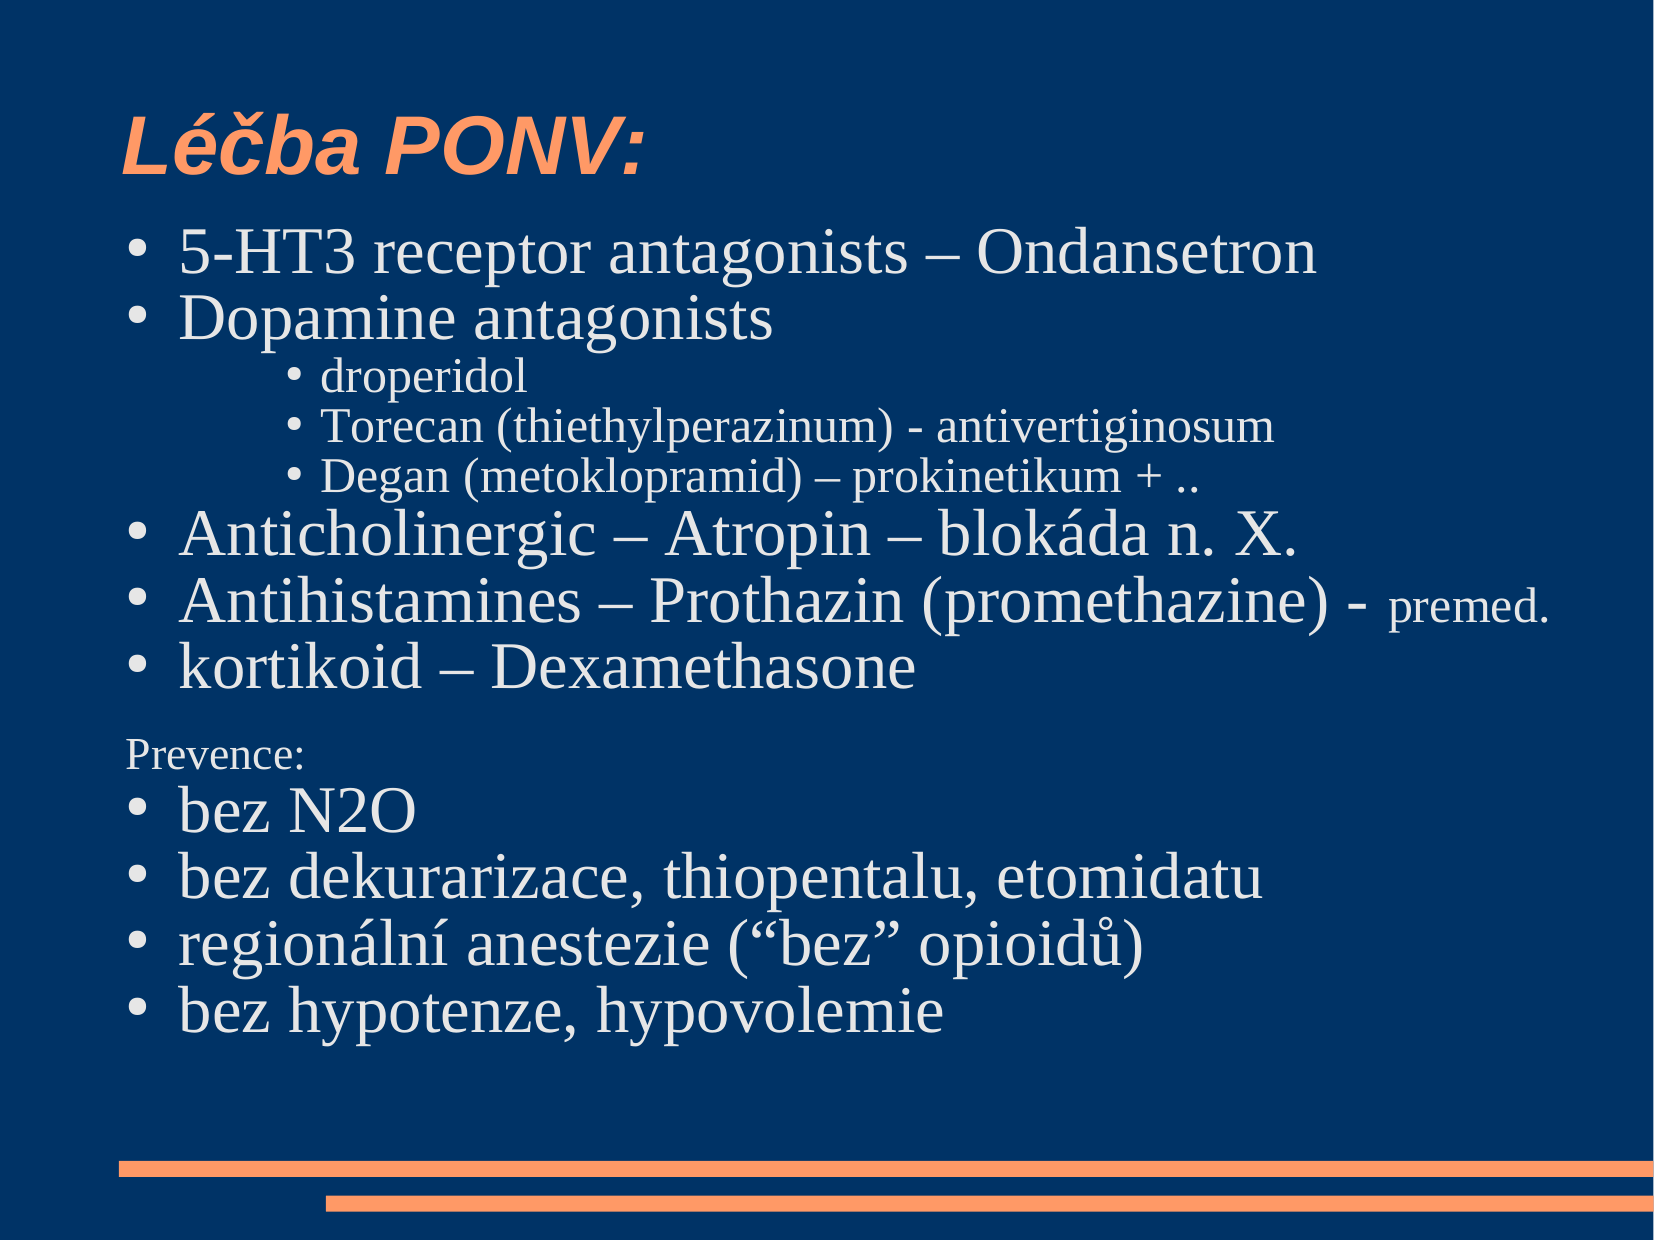

# Léčba PONV:
5-HT3 receptor antagonists – Ondansetron
Dopamine antagonists
droperidol
Torecan (thiethylperazinum) - antivertiginosum
Degan (metoklopramid) – prokinetikum + ..
Anticholinergic – Atropin – blokáda n. X.
Antihistamines – Prothazin (promethazine) - premed.
kortikoid – Dexamethasone
Prevence:
bez N2O
bez dekurarizace, thiopentalu, etomidatu
regionální anestezie (“bez” opioidů)
bez hypotenze, hypovolemie